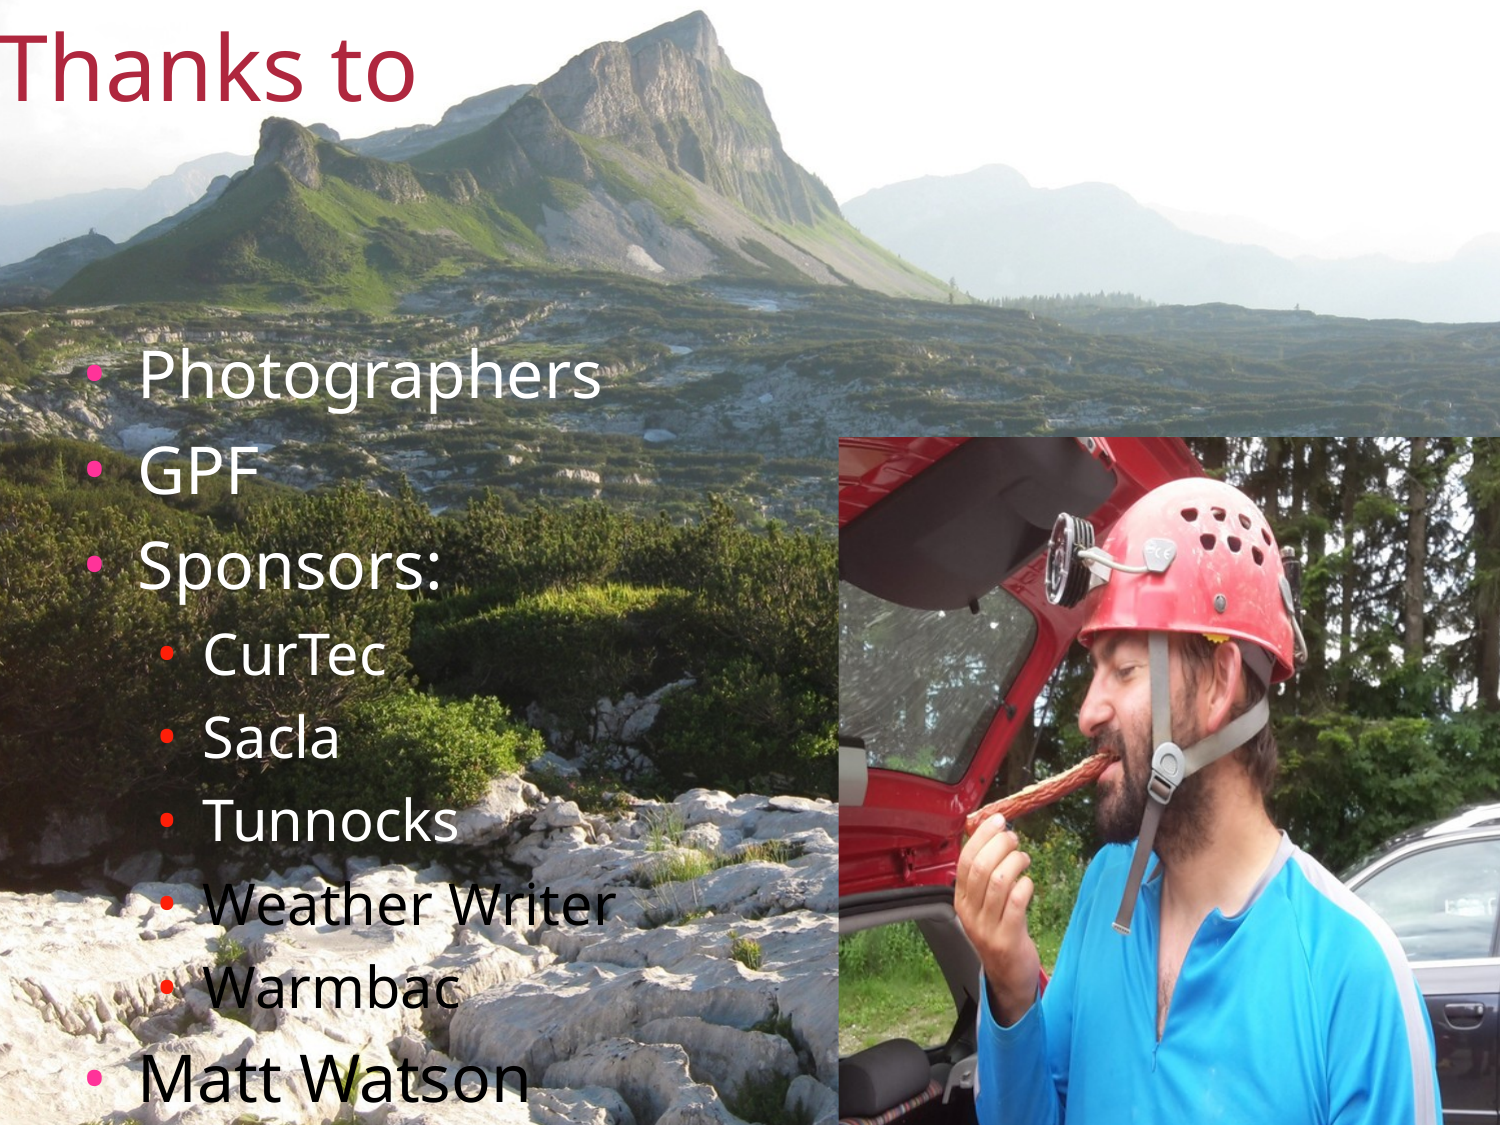

# Thanks to
Photographers
GPF
Sponsors:
CurTec
Sacla
Tunnocks
Weather Writer
Warmbac
Matt Watson